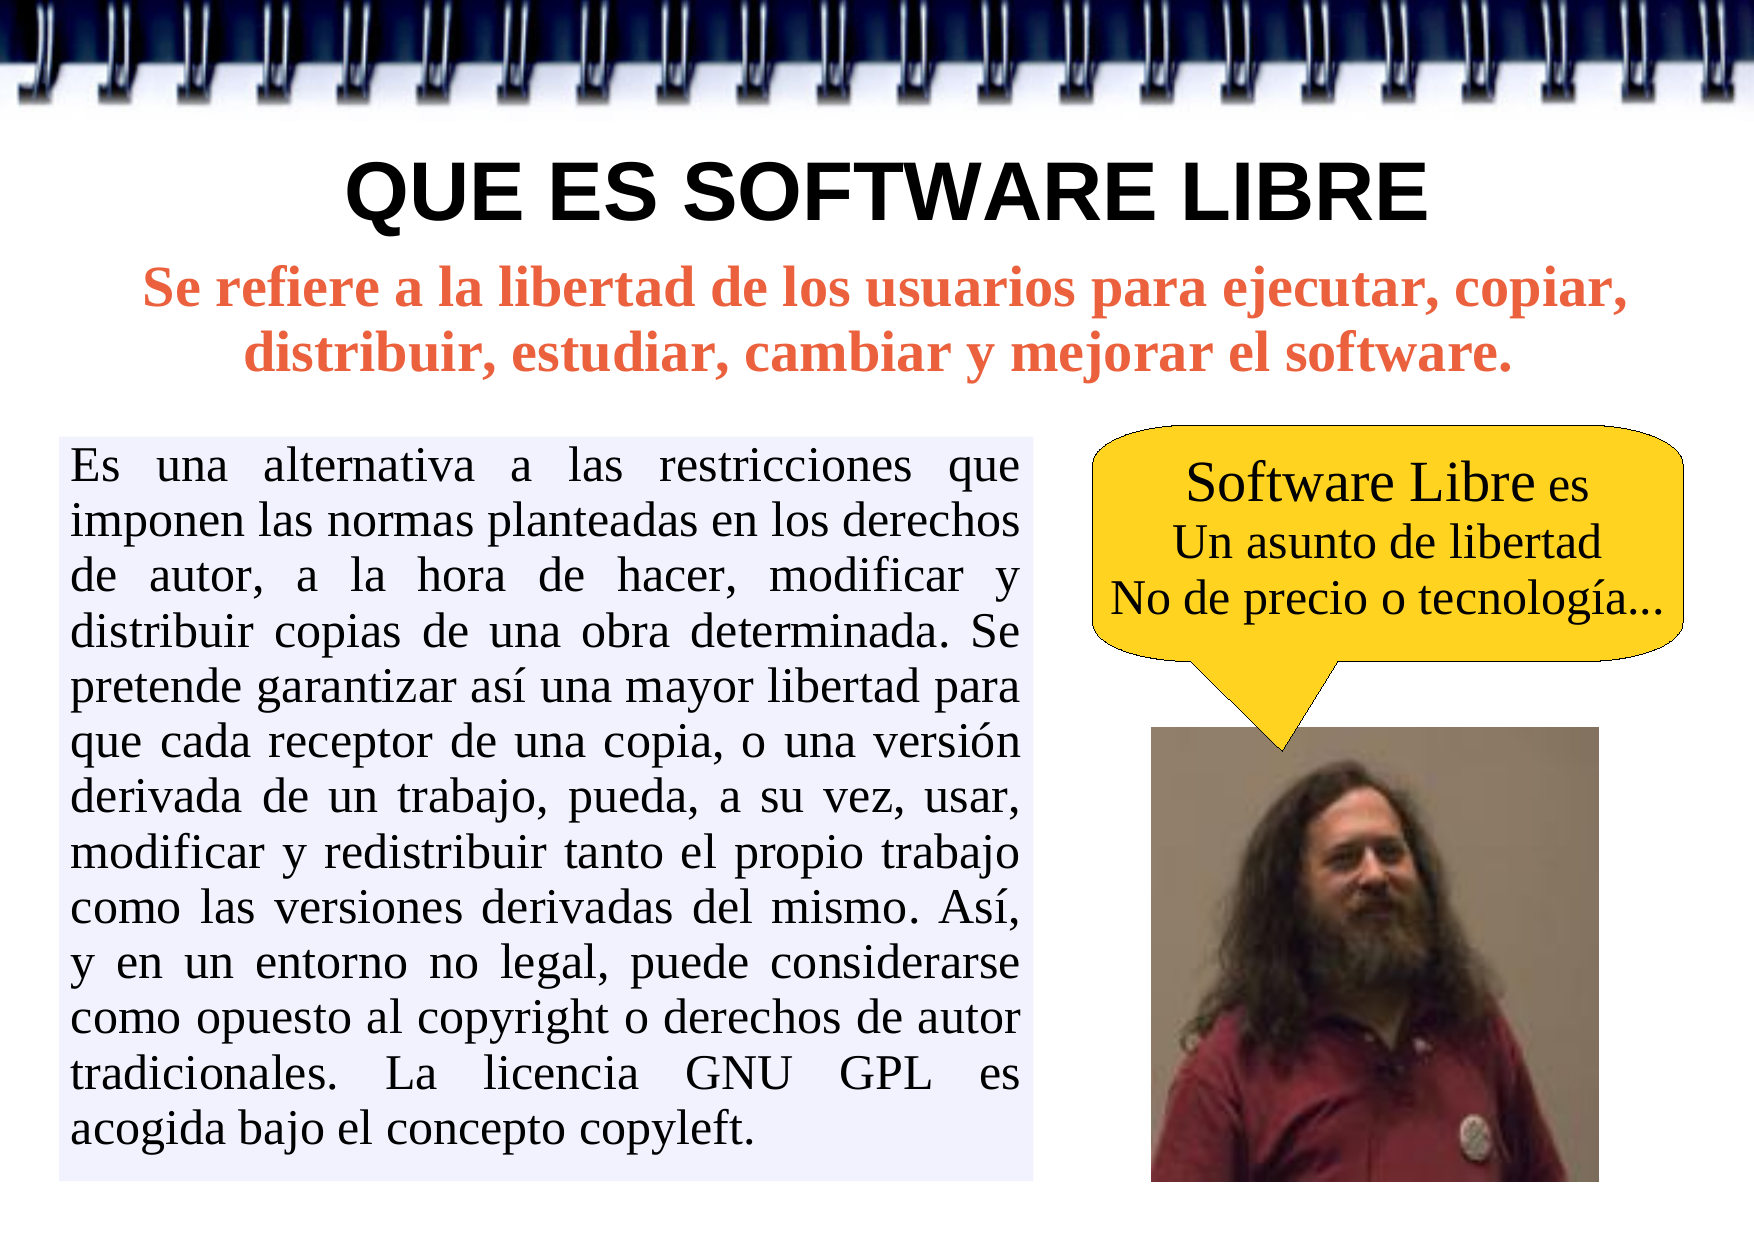

# QUE ES SOFTWARE LIBRE
Se refiere a la libertad de los usuarios para ejecutar, copiar, distribuir, estudiar, cambiar y mejorar el software.
Software Libre es
Un asunto de libertad
No de precio o tecnología...
Es una alternativa a las restricciones que imponen las normas planteadas en los derechos de autor, a la hora de hacer, modificar y distribuir copias de una obra determinada. Se pretende garantizar así una mayor libertad para que cada receptor de una copia, o una versión derivada de un trabajo, pueda, a su vez, usar, modificar y redistribuir tanto el propio trabajo como las versiones derivadas del mismo. Así, y en un entorno no legal, puede considerarse como opuesto al copyright o derechos de autor tradicionales. La licencia GNU GPL es acogida bajo el concepto copyleft.